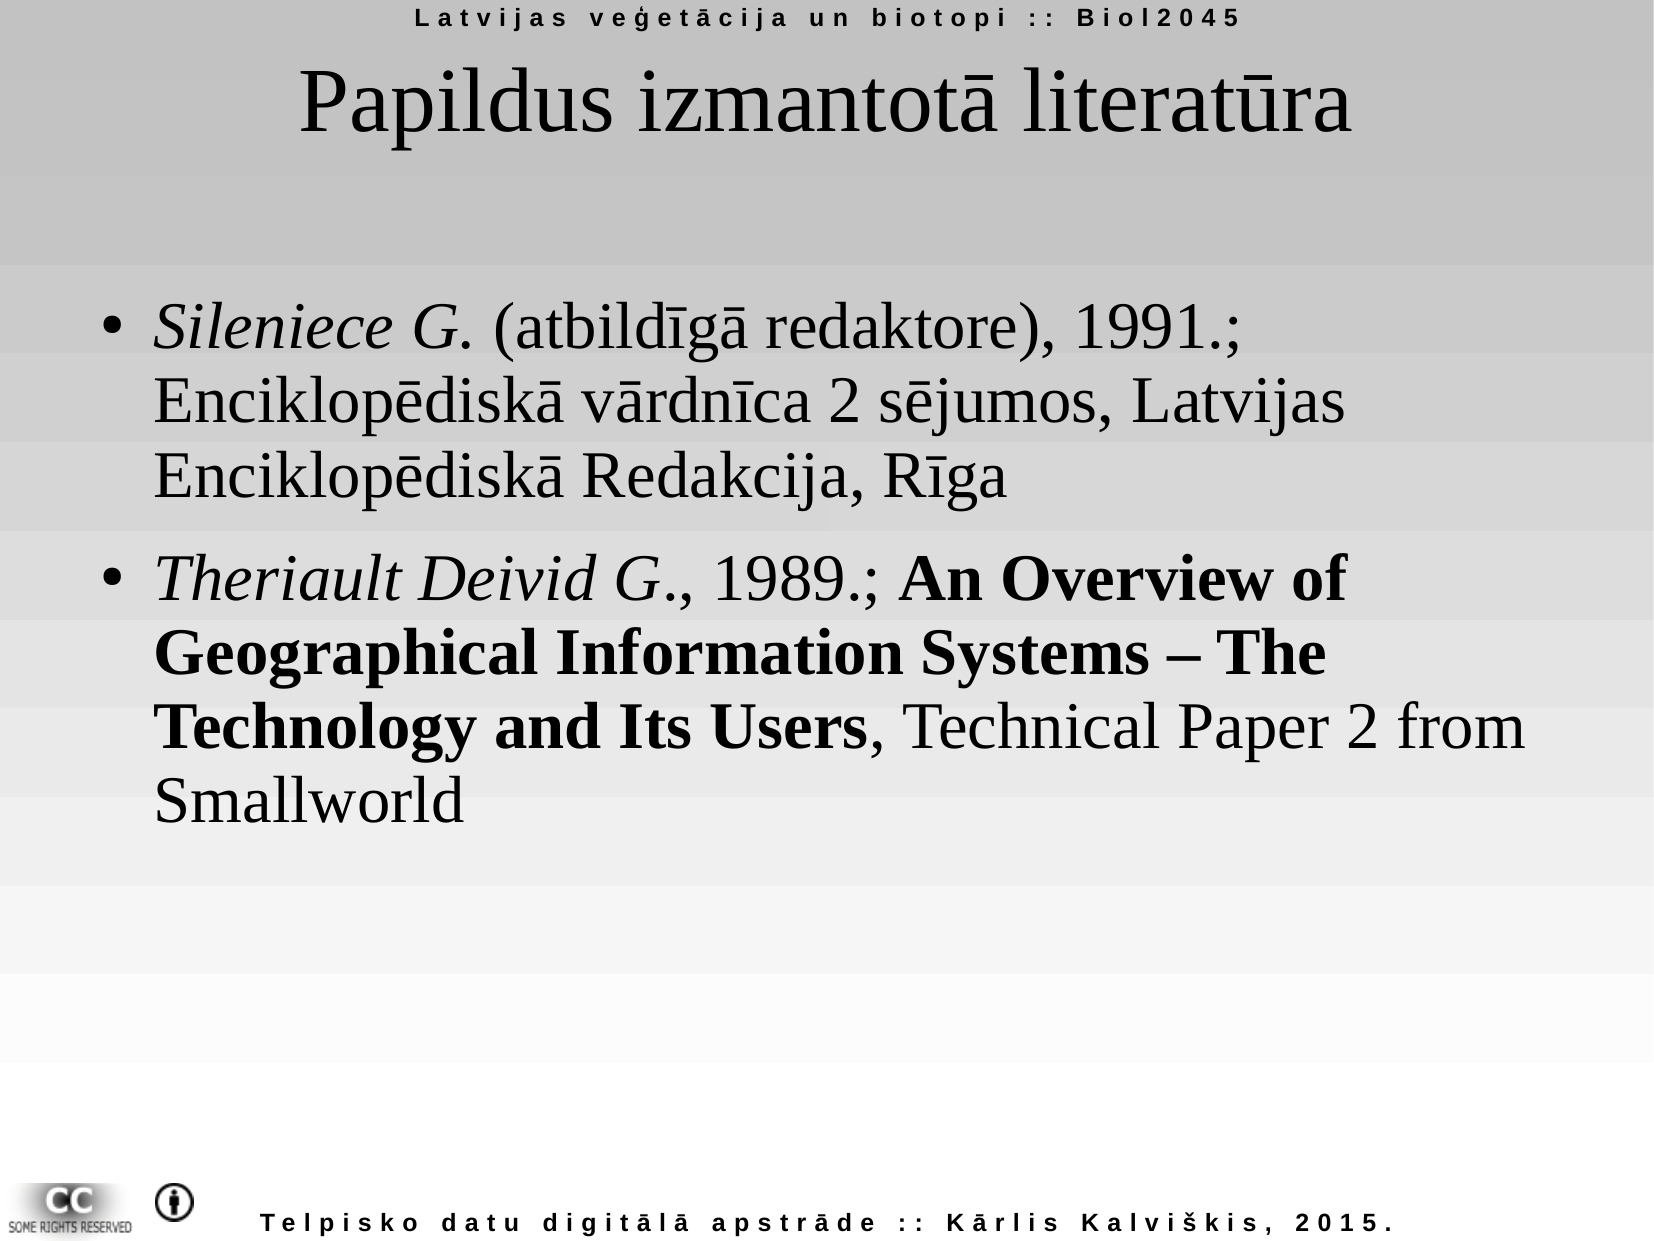

# Papildus izmantotā literatūra
Sileniece G. (atbildīgā redaktore), 1991.; Enciklopēdiskā vārdnīca 2 sējumos, Latvijas Enciklopēdiskā Redakcija, Rīga
Theriault Deivid G., 1989.; An Overview of Geographical Information Systems – The Technology and Its Users, Technical Paper 2 from Smallworld